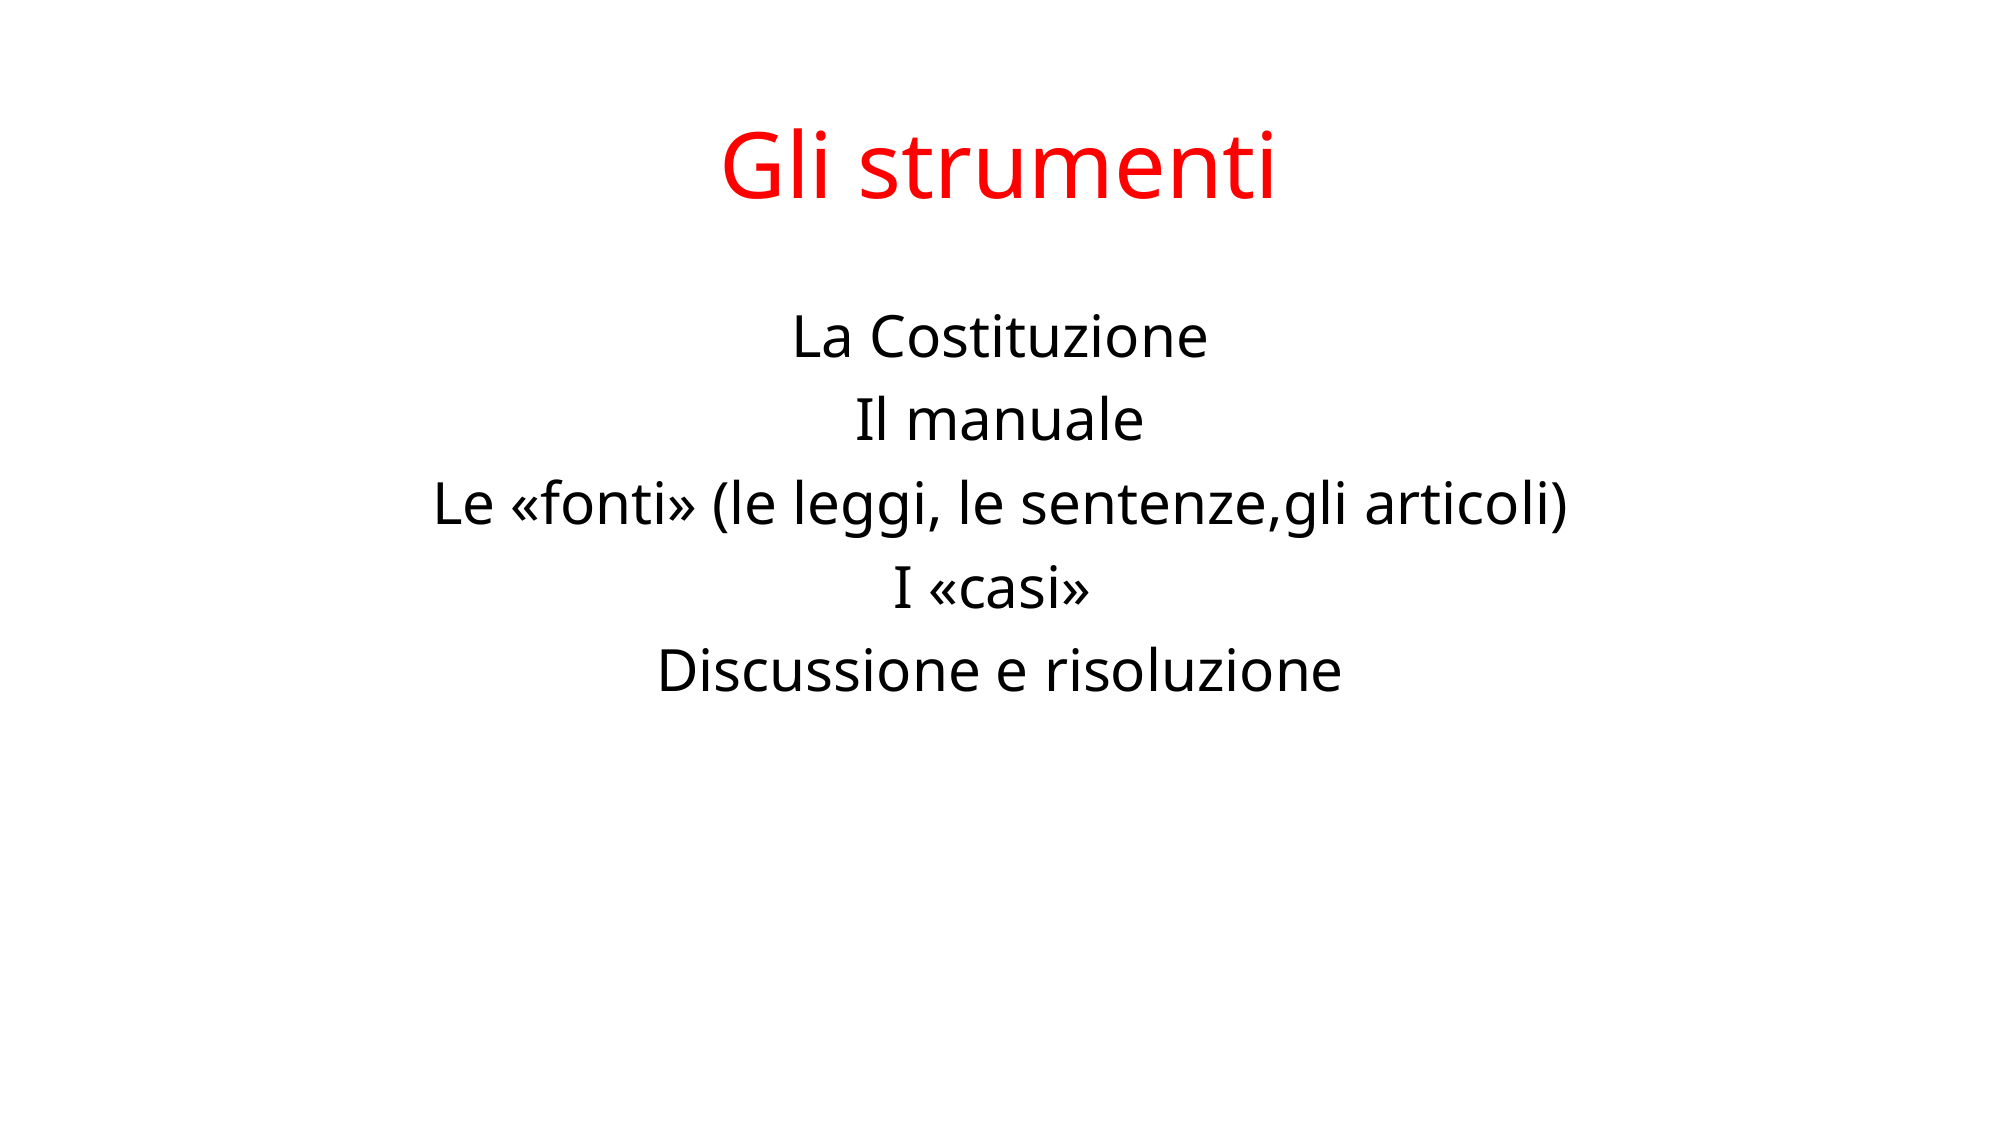

# Gli strumenti
La Costituzione
Il manuale
Le «fonti» (le leggi, le sentenze,gli articoli)
I «casi»
Discussione e risoluzione